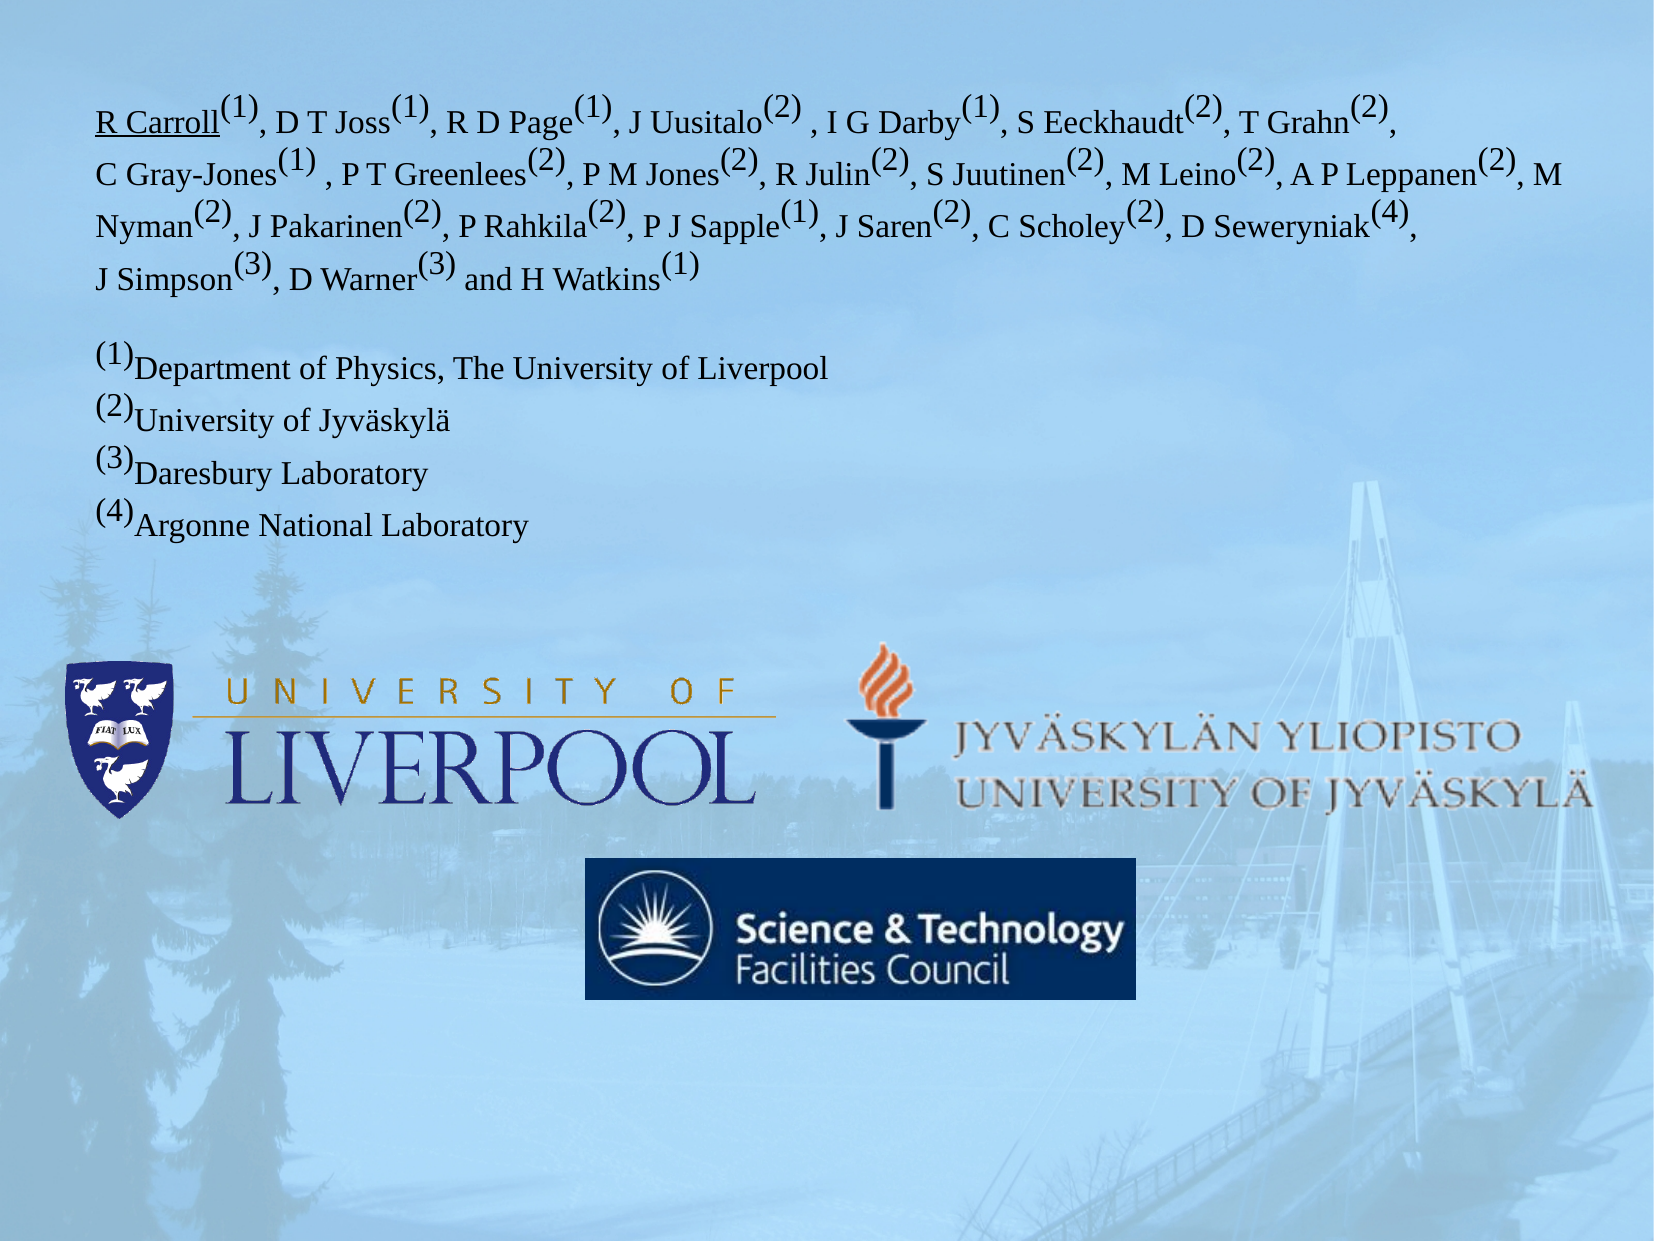

R Carroll(1), D T Joss(1), R D Page(1), J Uusitalo(2) , I G Darby(1), S Eeckhaudt(2), T Grahn(2),
C Gray-Jones(1) , P T Greenlees(2), P M Jones(2), R Julin(2), S Juutinen(2), M Leino(2), A P Leppanen(2), M Nyman(2), J Pakarinen(2), P Rahkila(2), P J Sapple(1), J Saren(2), C Scholey(2), D Seweryniak(4),
J Simpson(3), D Warner(3) and H Watkins(1)
(1)Department of Physics, The University of Liverpool
(2)University of Jyväskylä
(3)Daresbury Laboratory
(4)Argonne National Laboratory